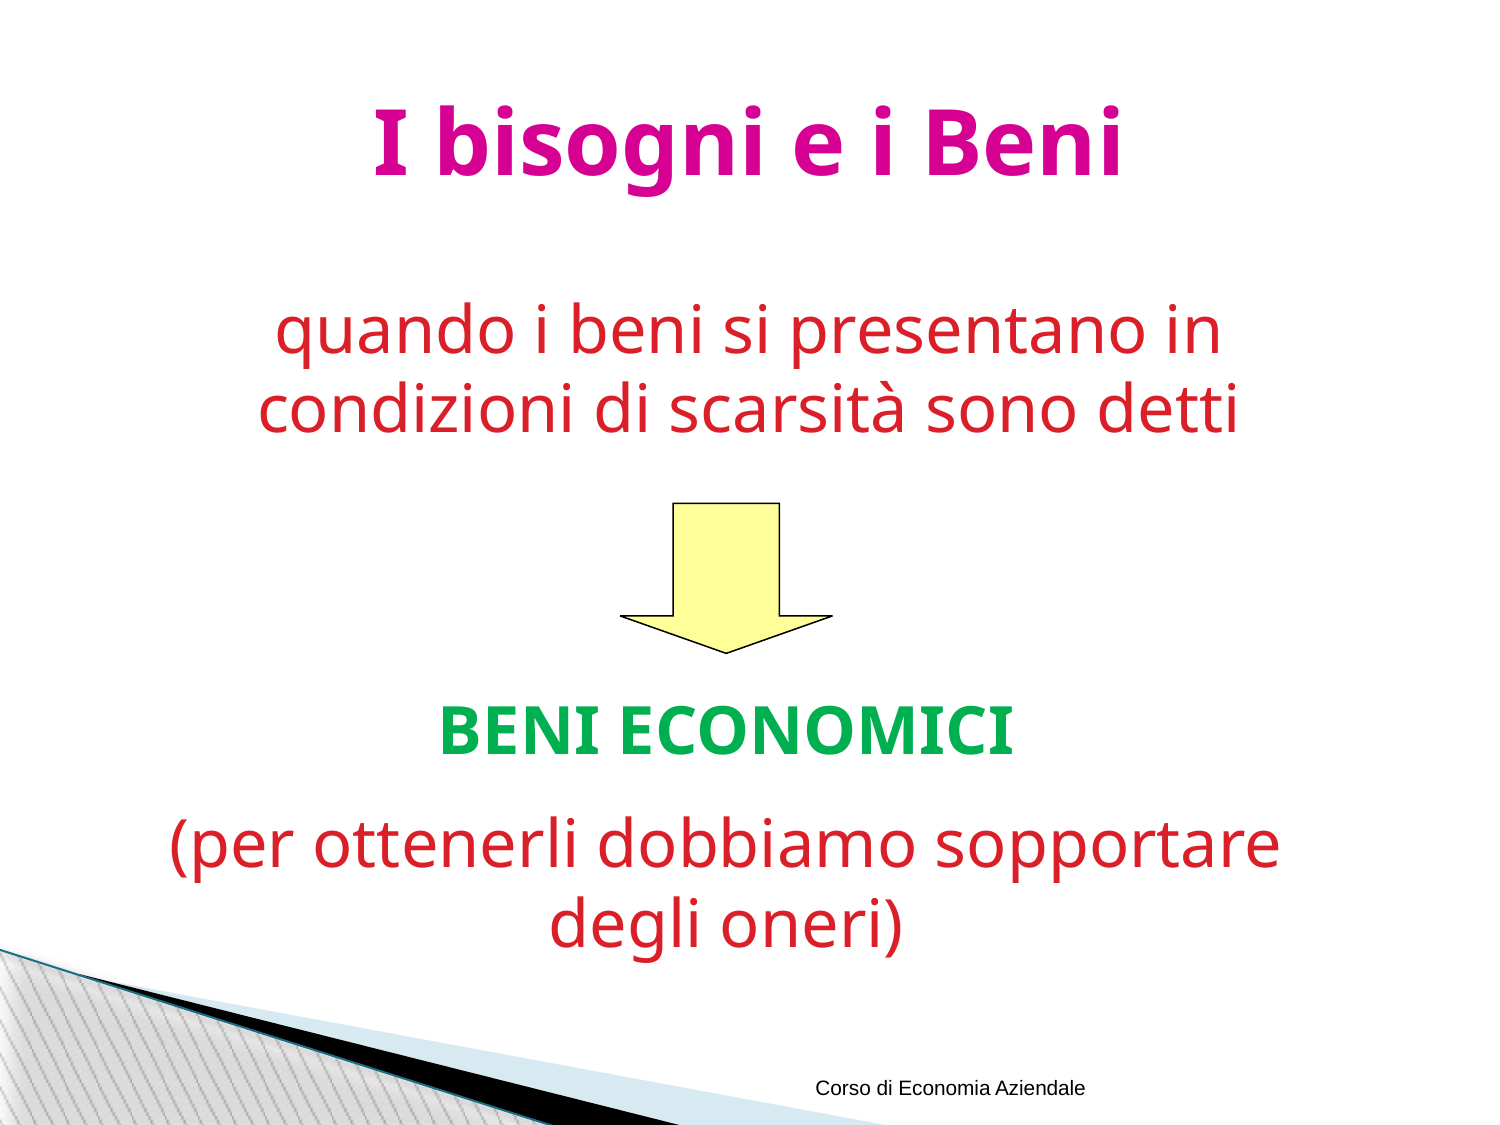

# I bisogni e i Beni
	quando i beni si presentano in condizioni di scarsità sono detti
BENI ECONOMICI
(per ottenerli dobbiamo sopportare degli oneri)
Corso di Economia Aziendale